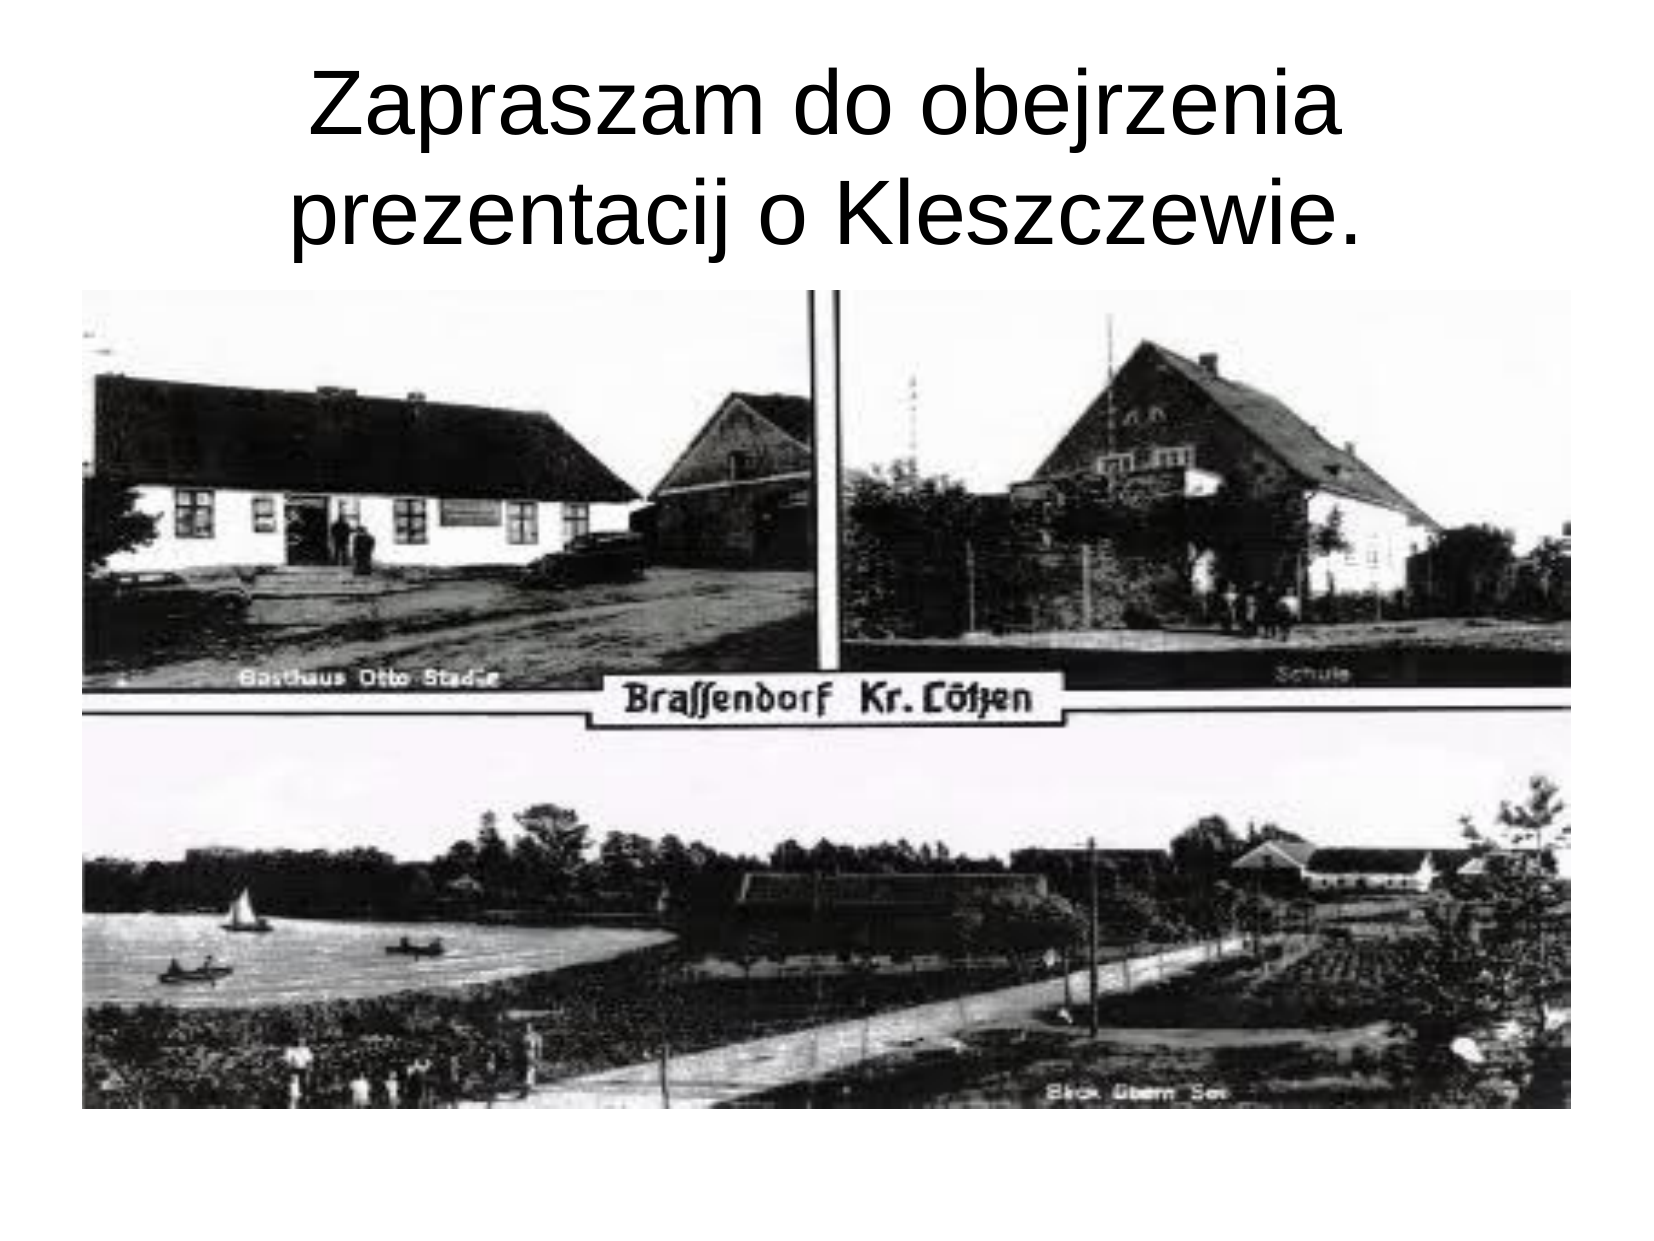

# Zapraszam do obejrzenia prezentacij o Kleszczewie.